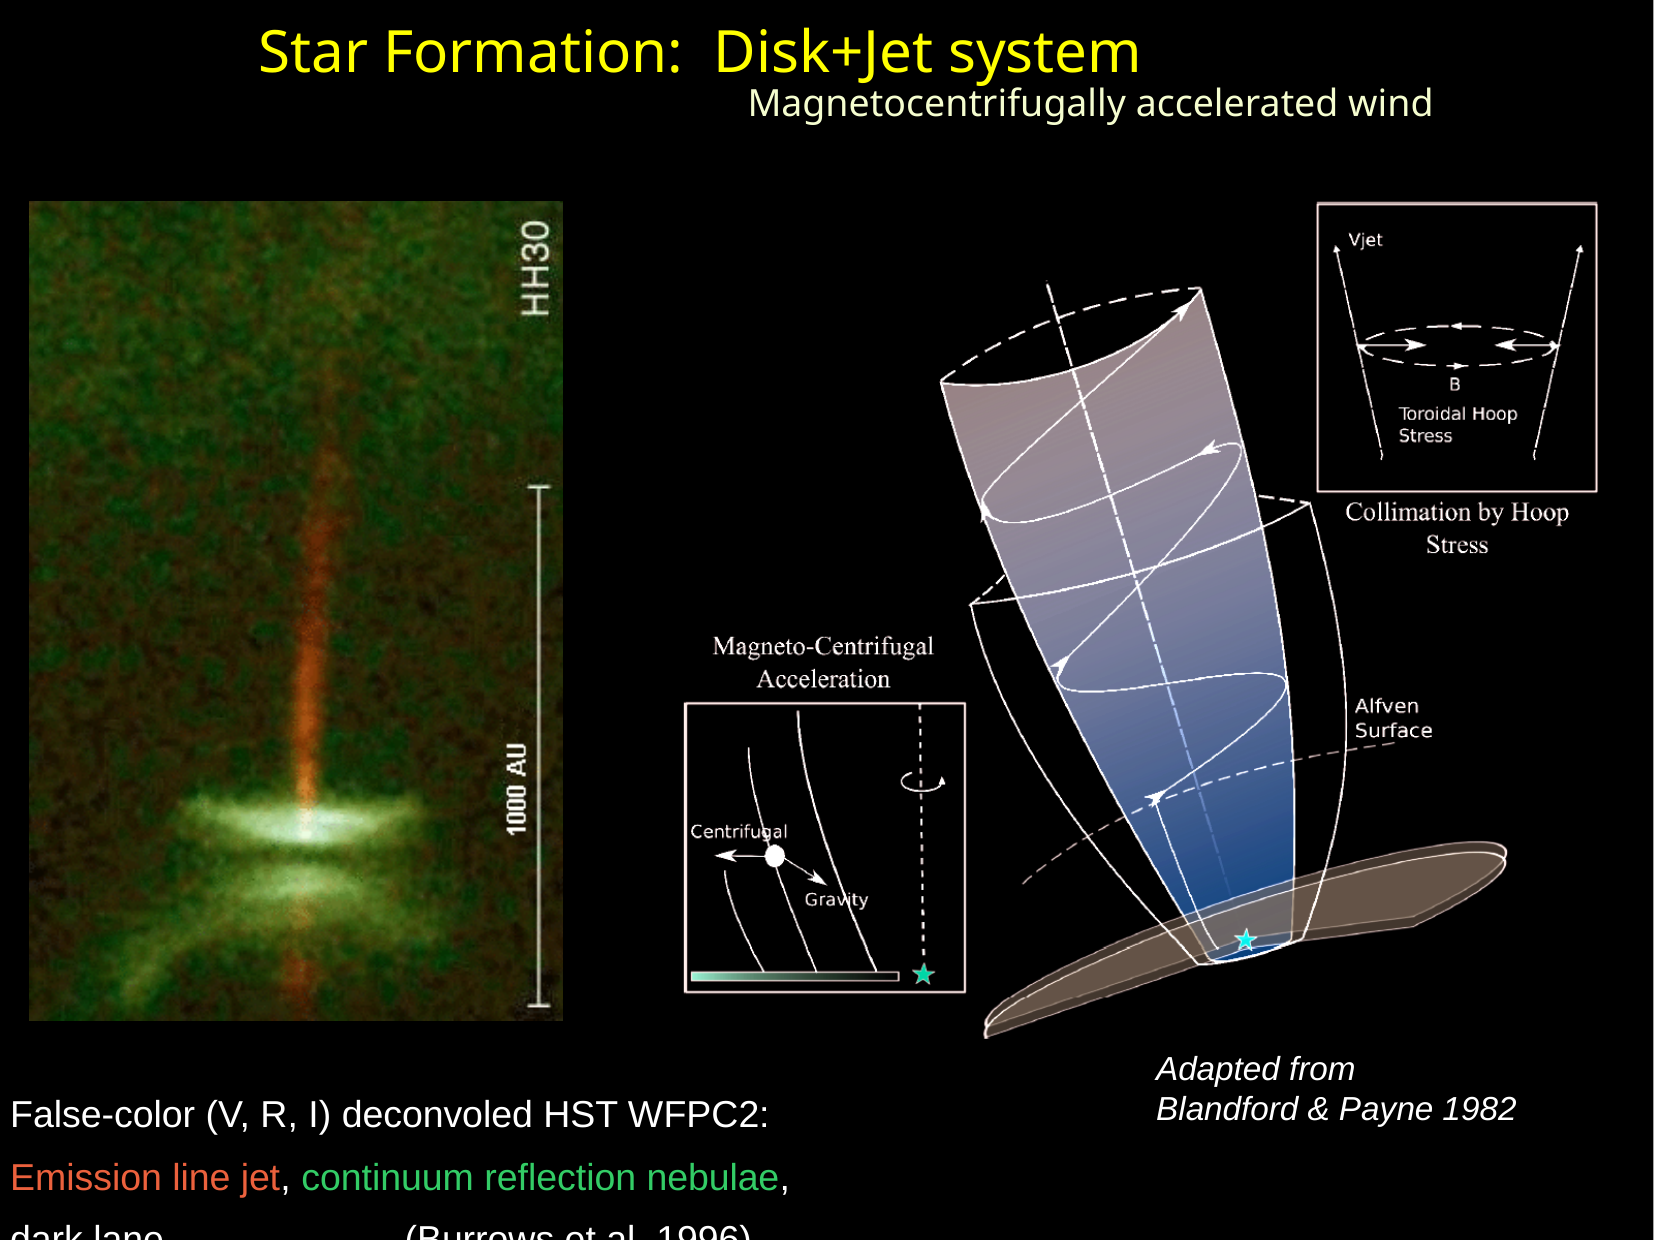

Star Formation: Disk+Jet system
Magnetocentrifugally accelerated wind
Adapted from
Blandford & Payne 1982
False-color (V, R, I) deconvoled HST WFPC2:
Emission line jet, continuum reflection nebulae,
dark lane. (Burrows et al. 1996)